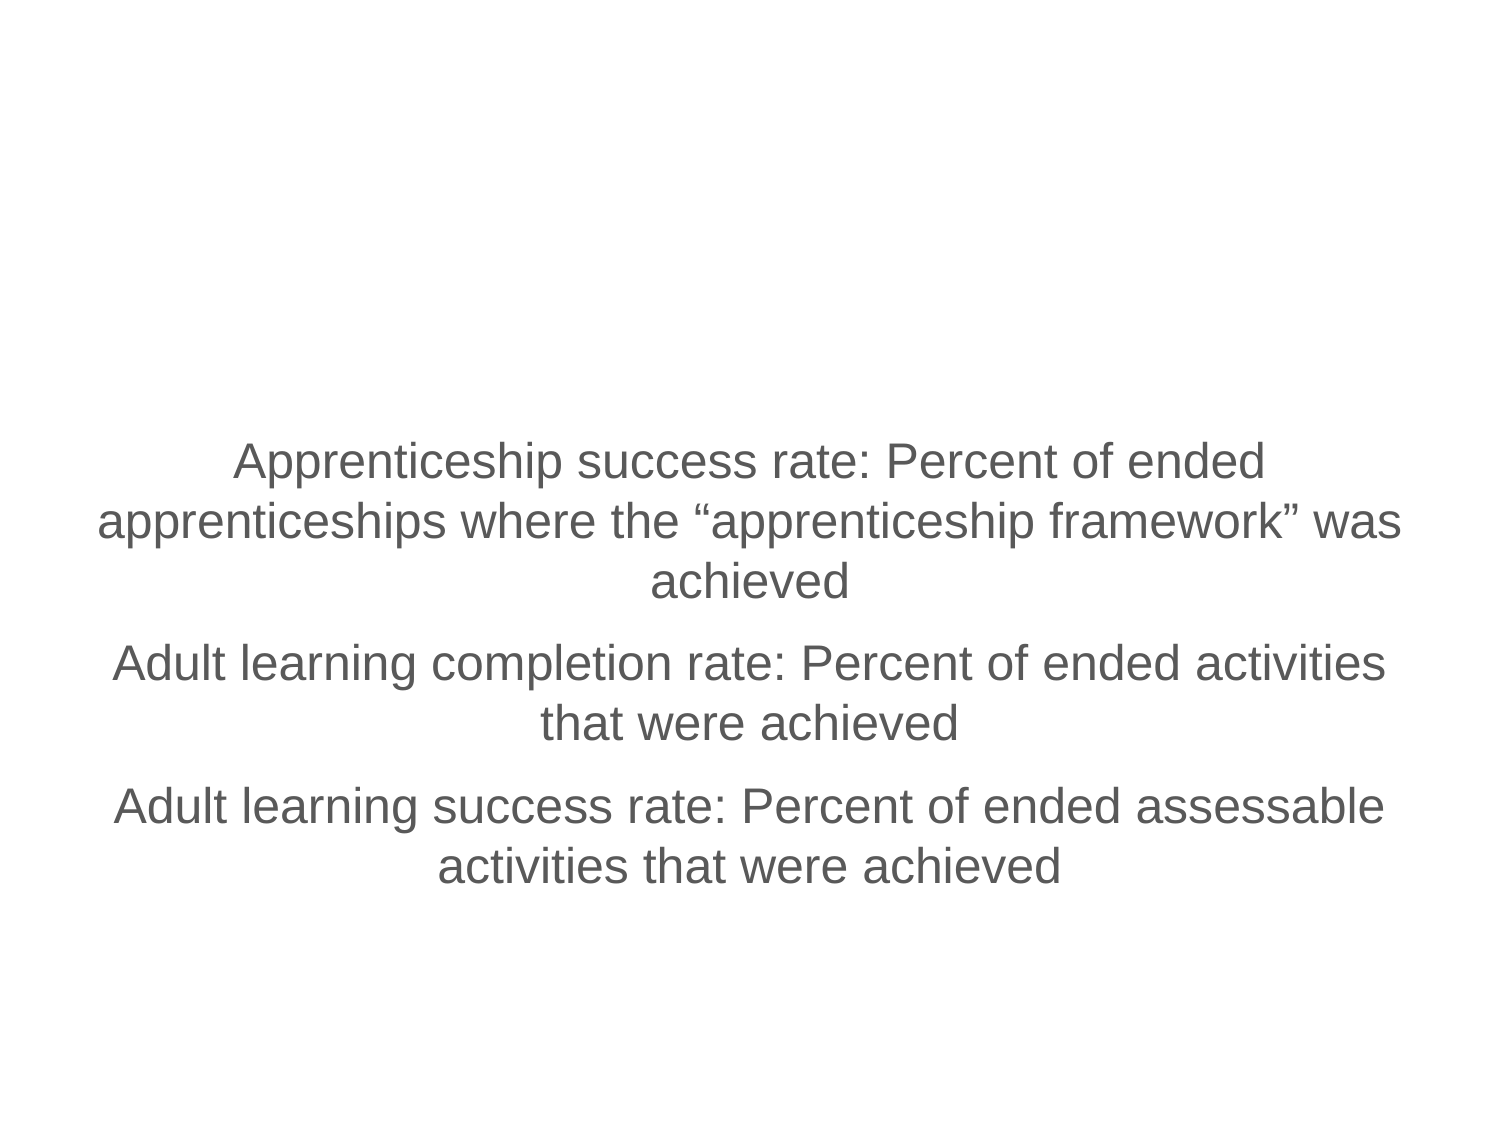

# Apprenticeship success rate: Percent of ended apprenticeships where the “apprenticeship framework” was achieved Adult learning completion rate: Percent of ended activities that were achieved Adult learning success rate: Percent of ended assessable activities that were achieved